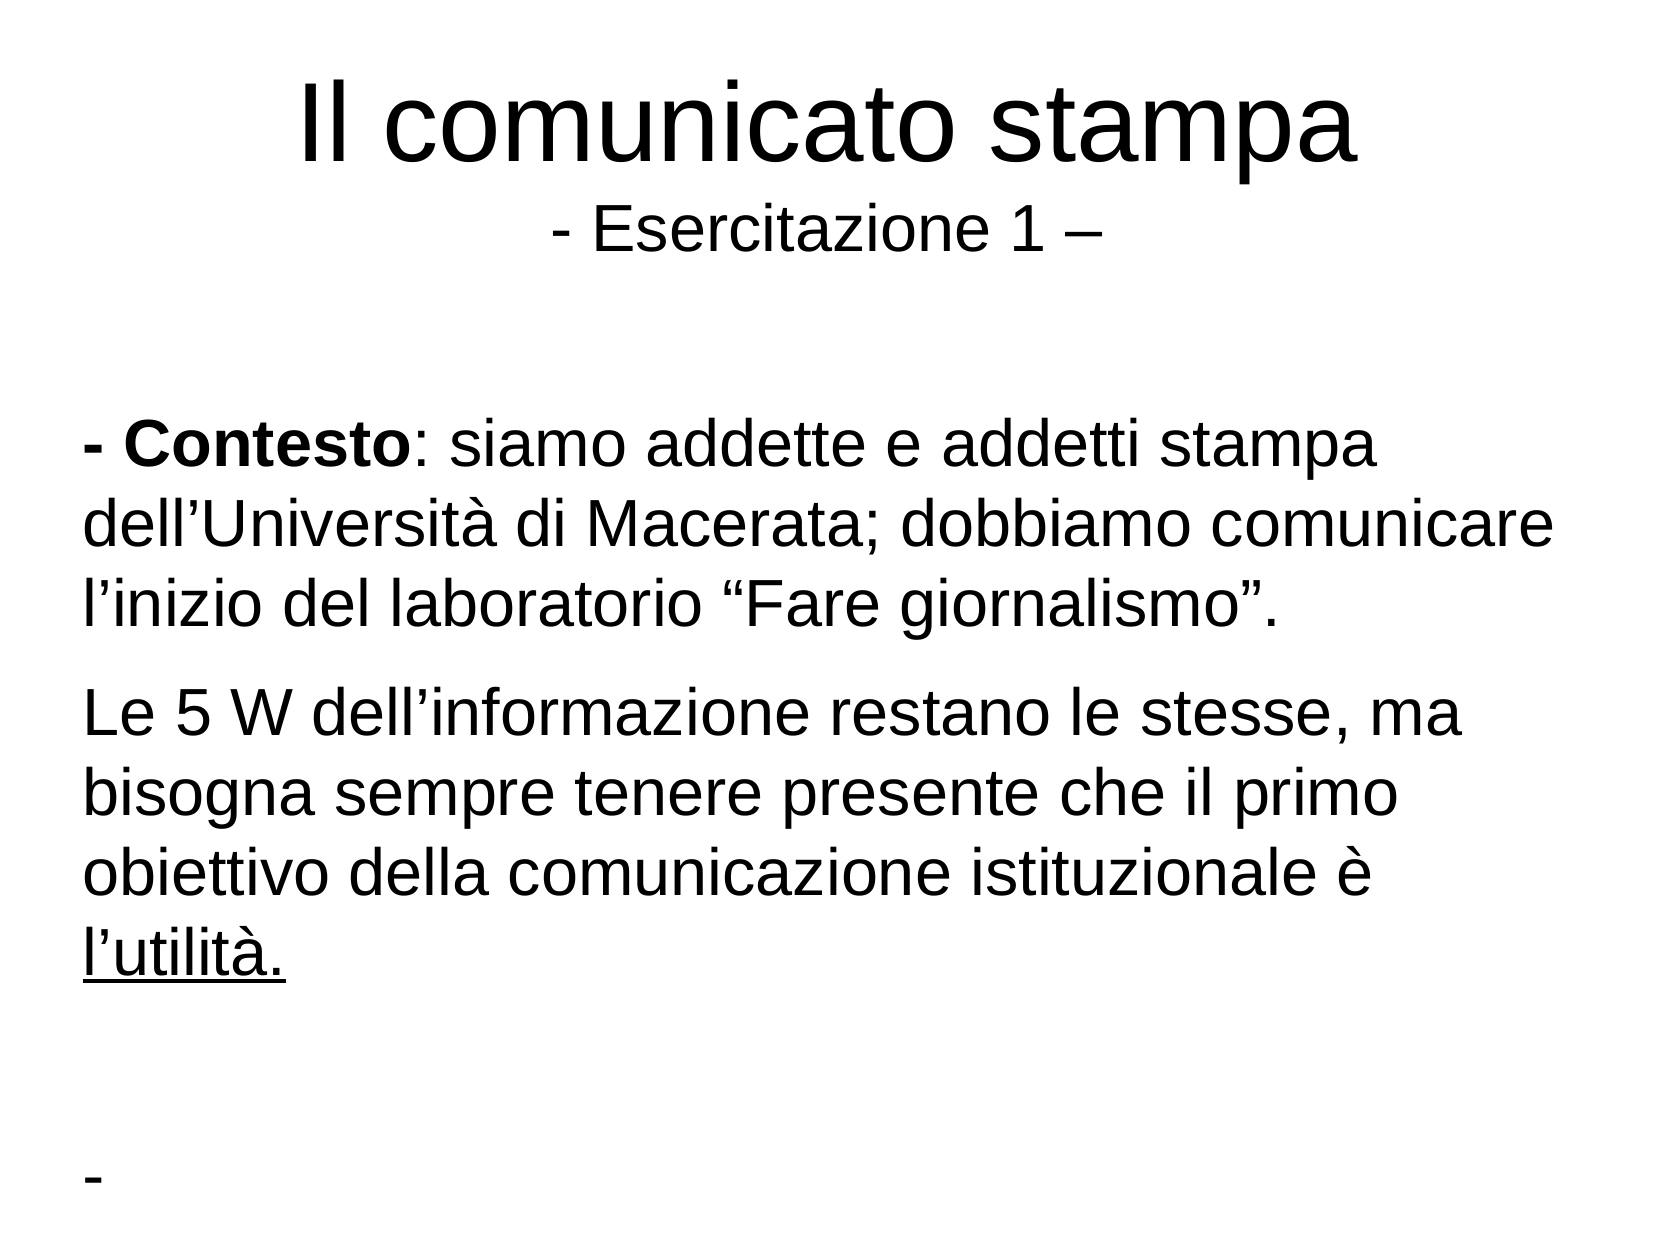

# Il comunicato stampa - Esercitazione 1 –
- Contesto: siamo addette e addetti stampa dell’Università di Macerata; dobbiamo comunicare l’inizio del laboratorio “Fare giornalismo”.
Le 5 W dell’informazione restano le stesse, ma bisogna sempre tenere presente che il primo obiettivo della comunicazione istituzionale è l’utilità.